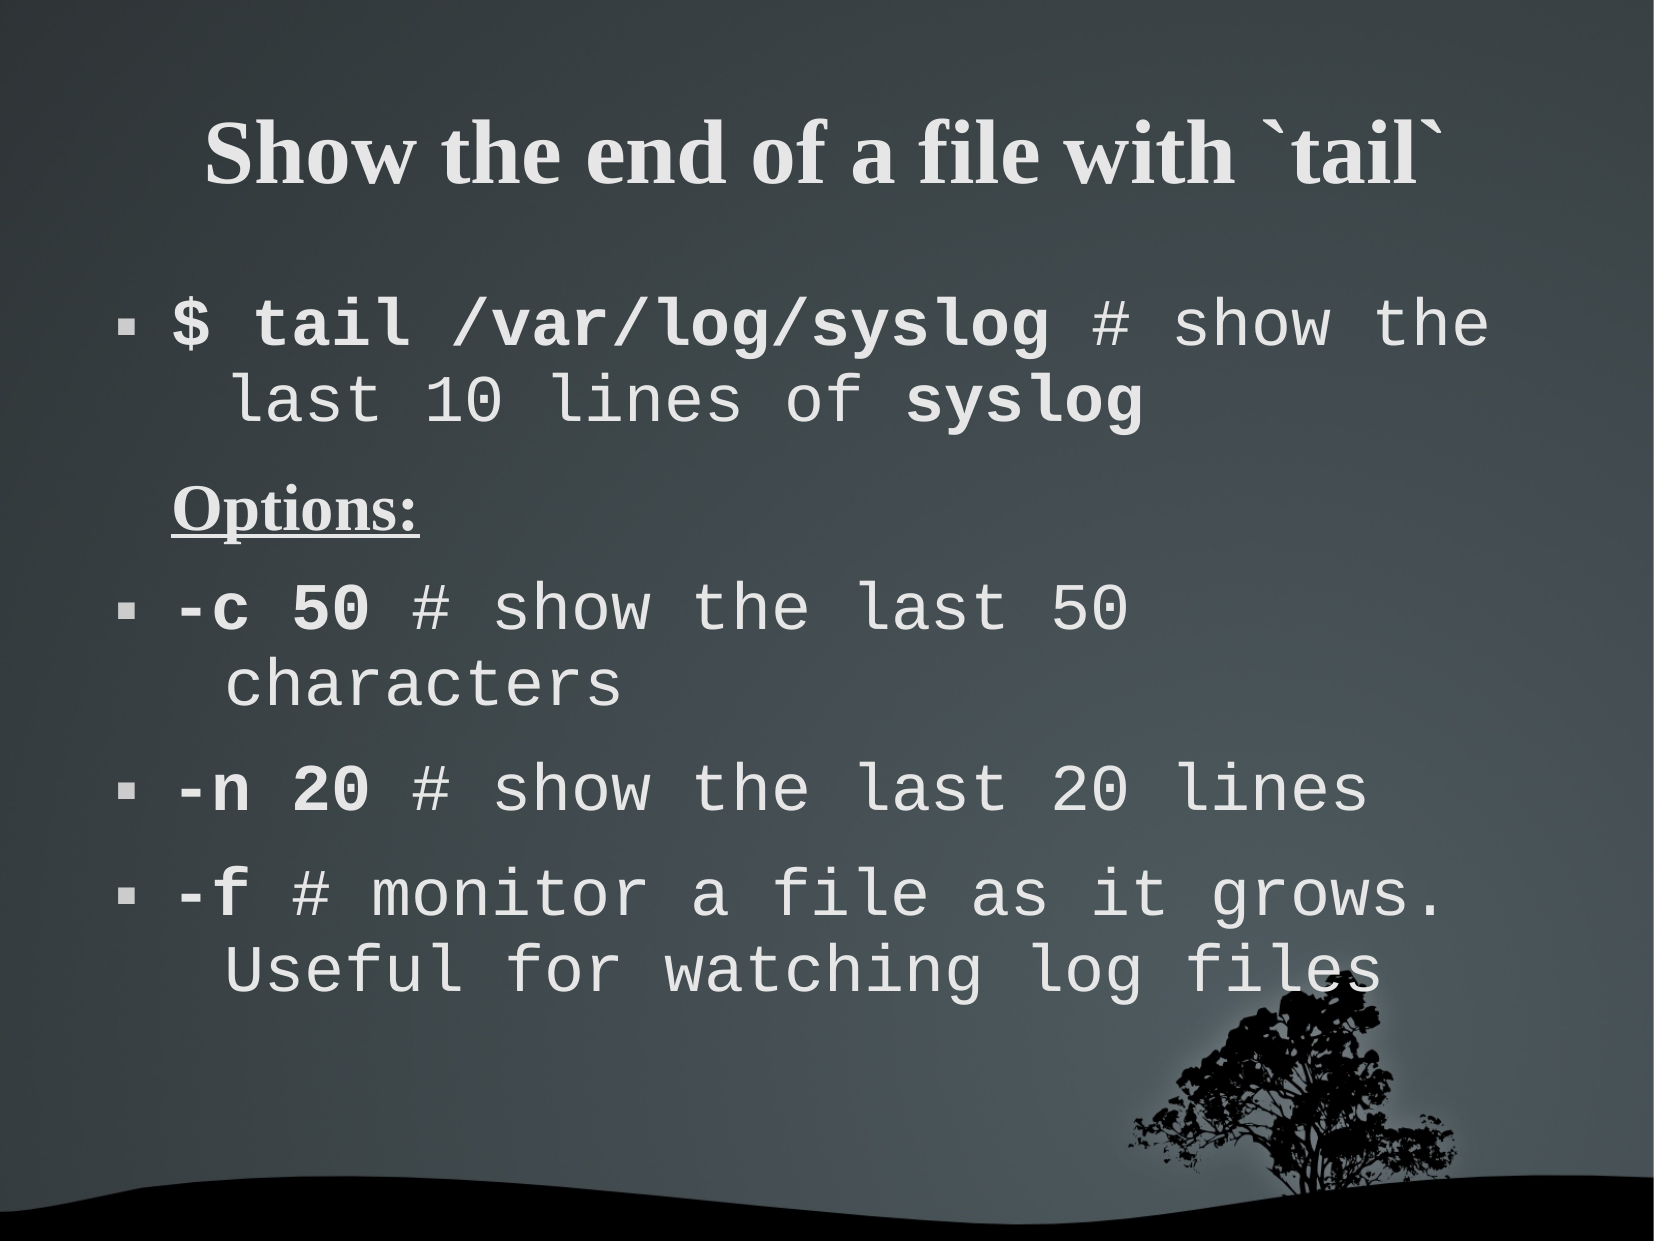

# Show the end of a file with `tail`
$ tail /var/log/syslog # show the last 10 lines of syslog
Options:
-c 50 # show the last 50 characters
-n 20 # show the last 20 lines
-f # monitor a file as it grows. Useful for watching log files